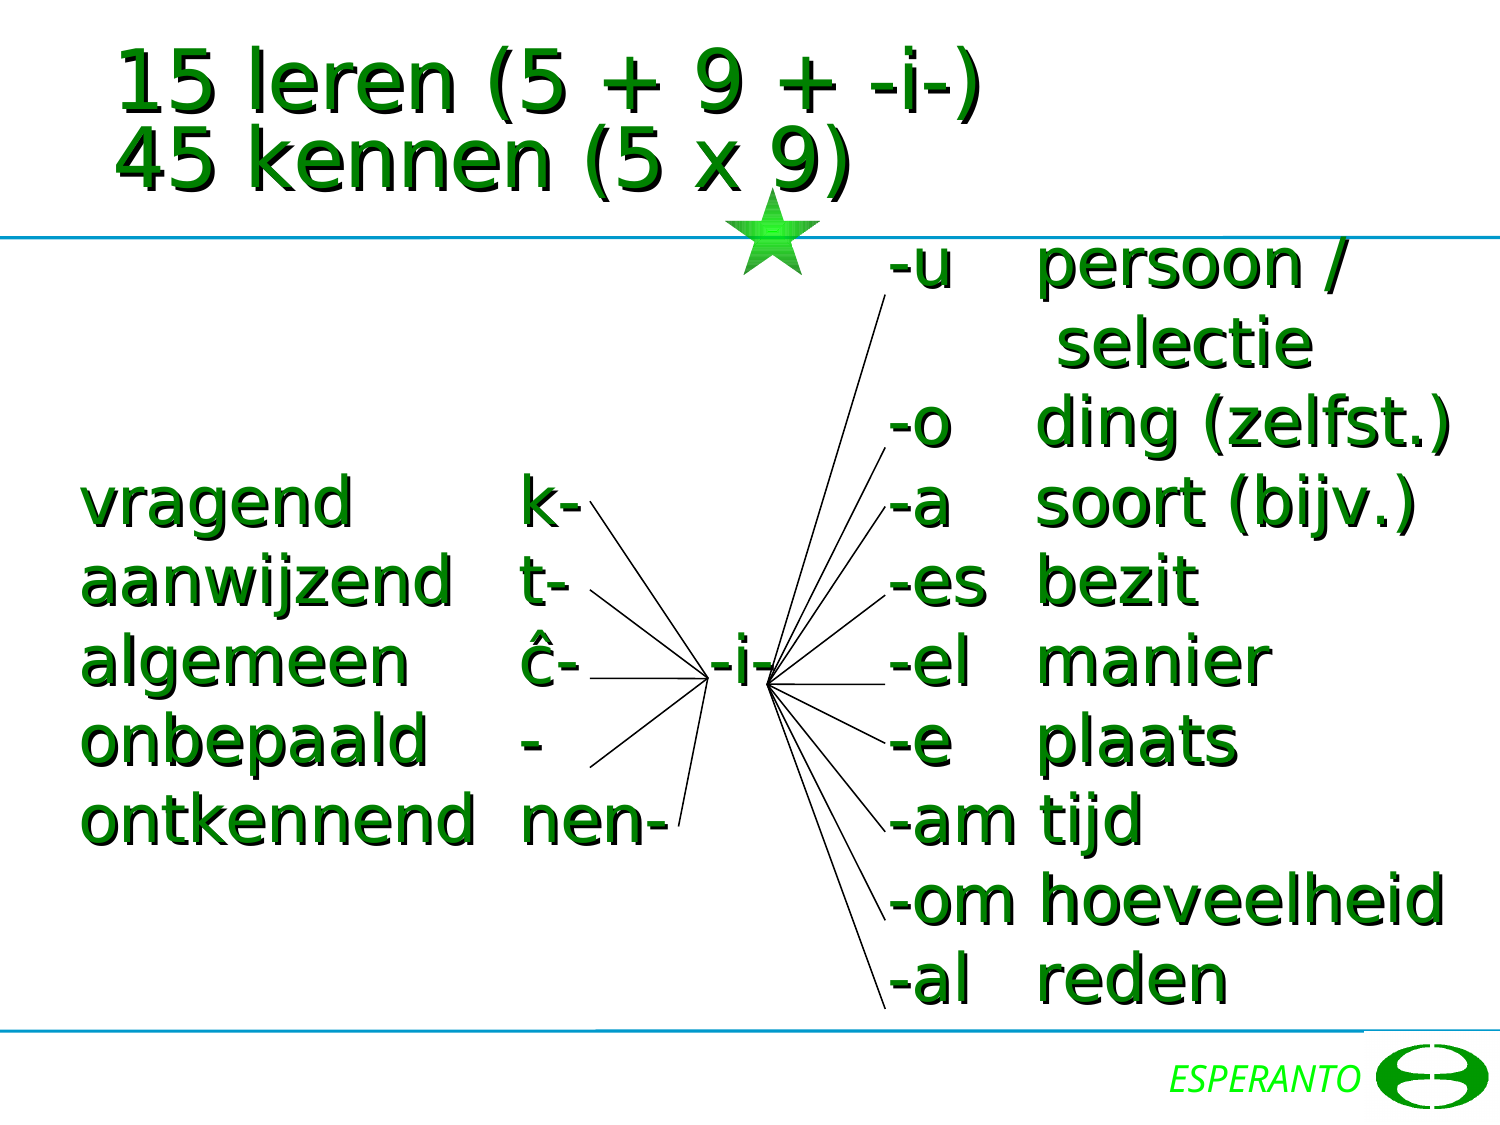

# 15 leren (5 + 9 + -i-) 45 kennen (5 x 9)
 										-u 	persoon /
 													 selectie
 										-o 	ding (zelfst.)
vragend 	k-					-a 	soort (bijv.)
aanwijzend 	t-					-es	bezit
algemeen 	ĉ-		 -i-		-el 	manier
onbepaald 	-					-e 	plaats
ontkennend 	nen-			-am tijd
 										-om hoeveelheid
 										-al 	reden